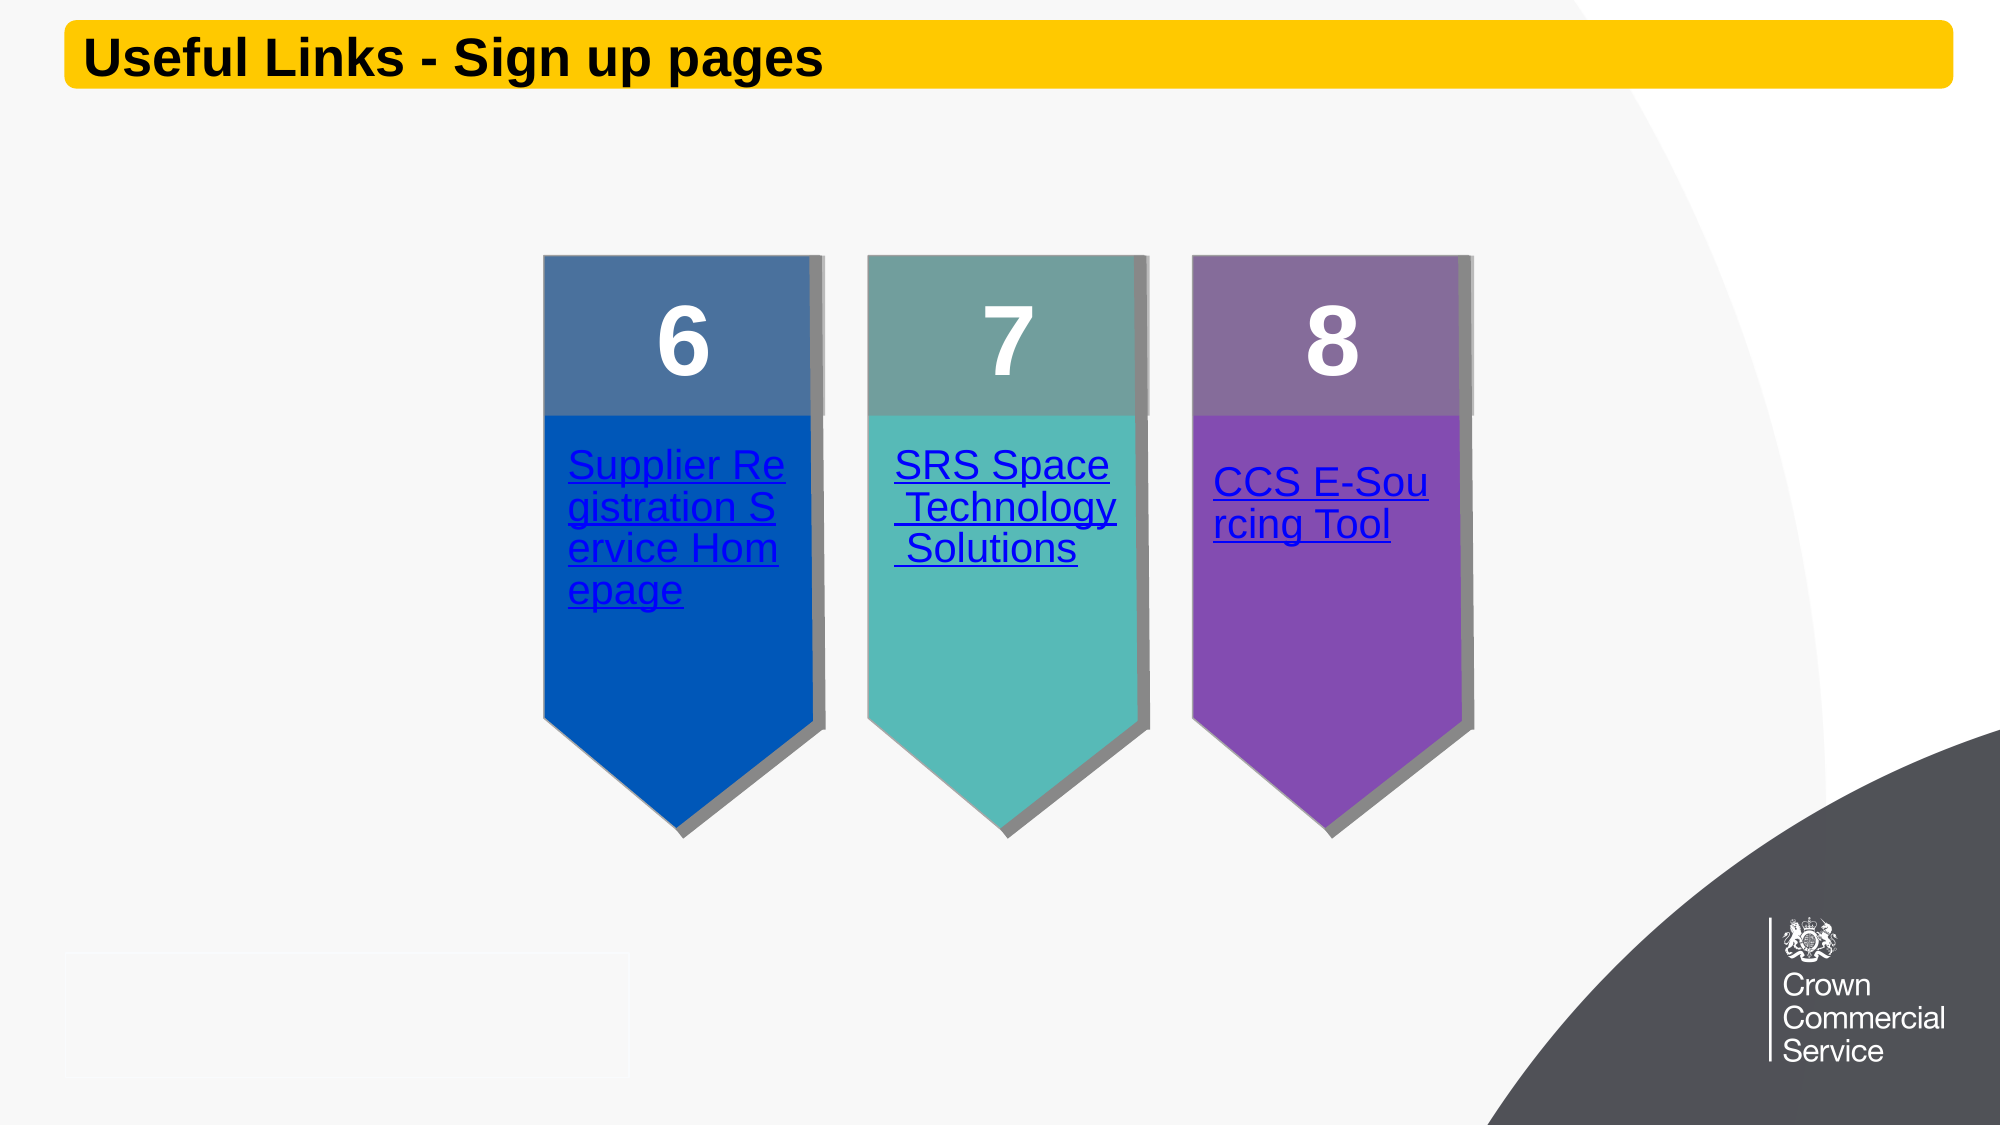

Useful Links - Sign up pages
6
7
8
Supplier Registration Service Homepage
SRS Space Technology Solutions
CCS E-Sourcing Tool